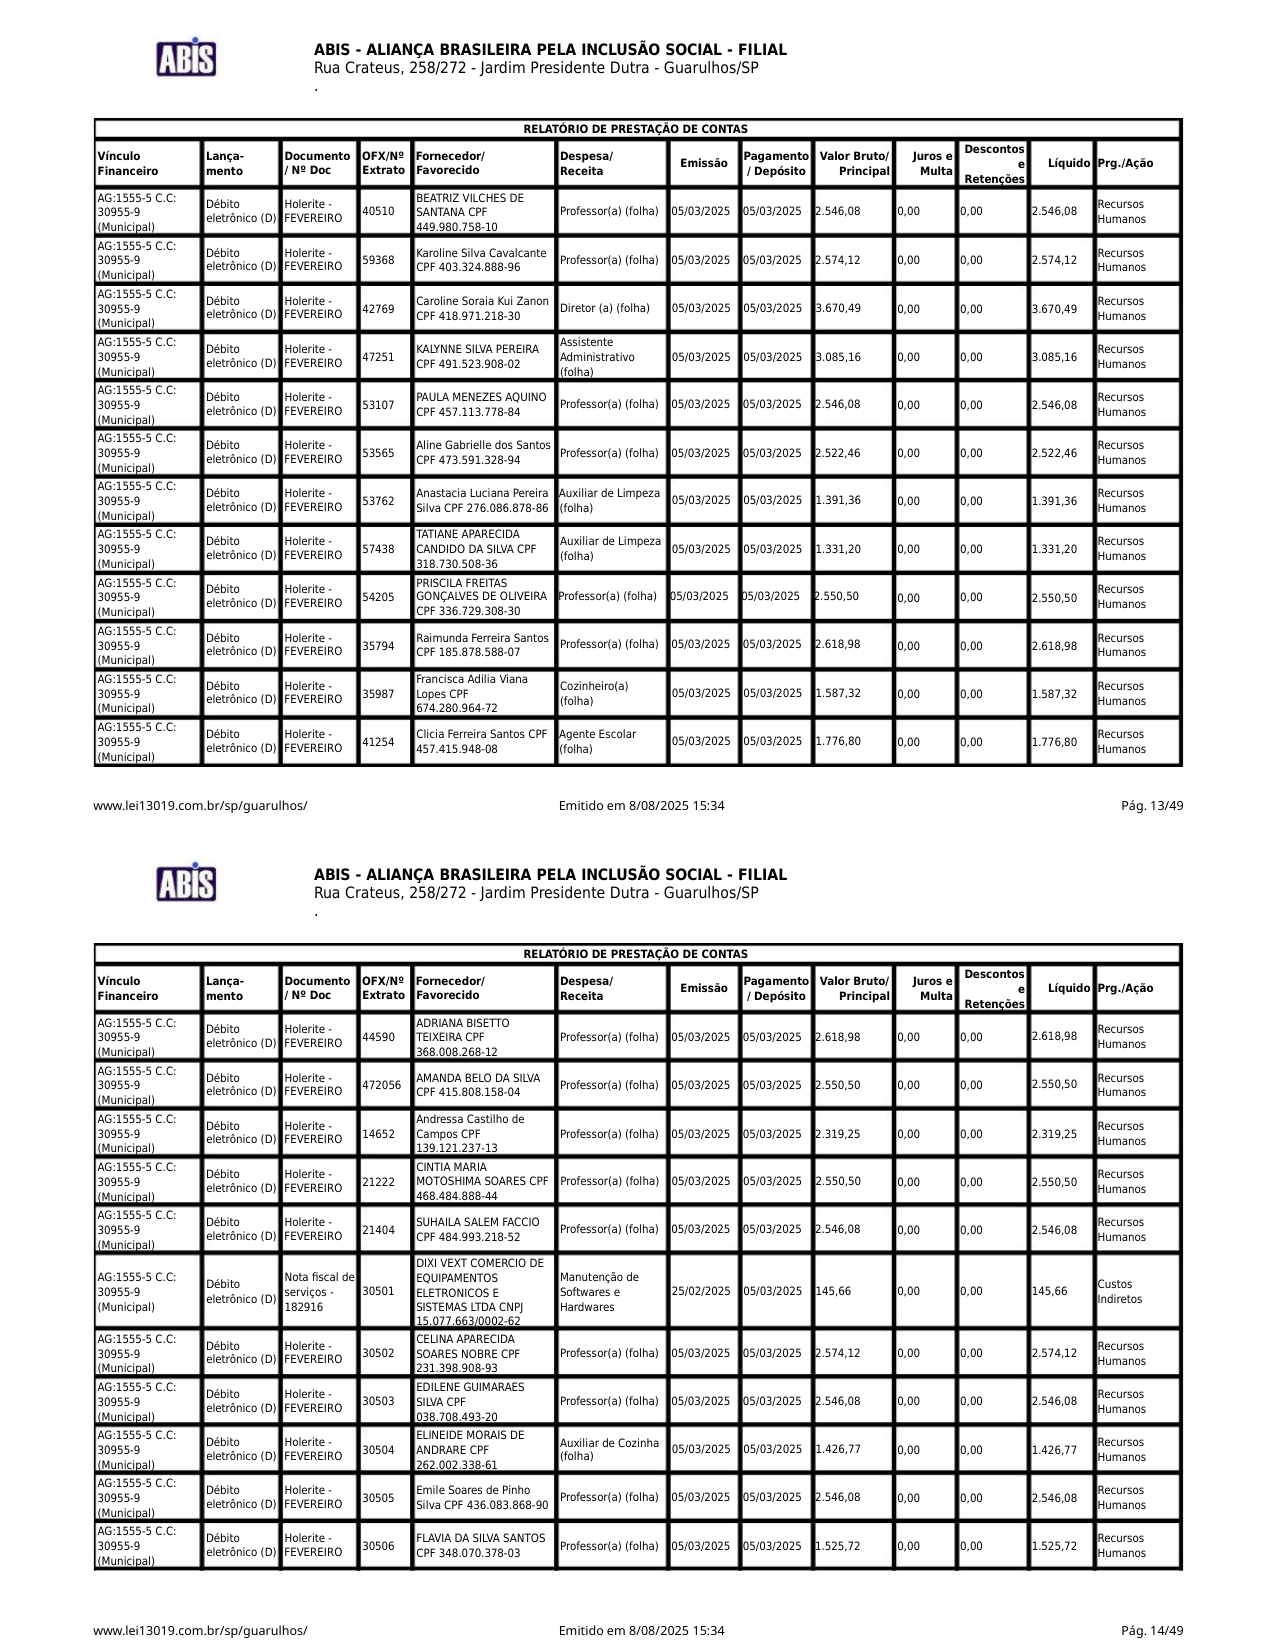

ABIS - ALIANÇA BRASILEIRA PELA INCLUSÃO SOCIAL - FILIAL
Rua Crateus, 258/272 - Jardim Presidente Dutra - Guarulhos/SP
.
RELATÓRIO DE PRESTAÇÃO DE CONTAS
Descontos
e
Retenções
Vínculo
Financeiro
Lança-
mento
Documento OFX/Nº Fornecedor/
Despesa/
Receita
Pagamento Valor Bruto/
/ Depósito Principal
Juros e
Multa
Emissão
Líquido Prg./Ação
/ Nº Doc
Extrato Favorecido
AG:1555-5 C.C:
30955-9
(Municipal)
BEATRIZ VILCHES DE
SANTANA CPF
449.980.758-10
Débito
Holerite -
Recursos
Humanos
40510
59368
42769
47251
53107
53565
53762
57438
54205
35794
35987
41254
Professor(a) (folha) 05/03/2025 05/03/2025 2.546,08
Professor(a) (folha) 05/03/2025 05/03/2025 2.574,12
0,00
0,00
0,00
0,00
0,00
0,00
0,00
0,00
0,00
0,00
0,00
0,00
0,00
2.546,08
eletrônico (D) FEVEREIRO
AG:1555-5 C.C:
30955-9
(Municipal)
Débito
Holerite -
Karoline Silva Cavalcante
CPF 403.324.888-96
Recursos
Humanos
0,00
0,00
0,00
0,00
0,00
0,00
0,00
0,00
0,00
0,00
0,00
2.574,12
3.670,49
3.085,16
2.546,08
2.522,46
1.391,36
1.331,20
2.550,50
2.618,98
1.587,32
1.776,80
eletrônico (D) FEVEREIRO
AG:1555-5 C.C:
30955-9
(Municipal)
Débito
Holerite -
Caroline Soraia Kui Zanon
CPF 418.971.218-30
Recursos
Humanos
Diretor (a) (folha)
05/03/2025 05/03/2025 3.670,49
05/03/2025 05/03/2025 3.085,16
eletrônico (D) FEVEREIRO
AG:1555-5 C.C:
30955-9
(Municipal)
Assistente
Administrativo
(folha)
Débito
Holerite -
KALYNNE SILVA PEREIRA
CPF 491.523.908-02
Recursos
Humanos
eletrônico (D) FEVEREIRO
AG:1555-5 C.C:
30955-9
(Municipal)
Débito
Holerite -
PAULA MENEZES AQUINO
CPF 457.113.778-84
Recursos
Humanos
Professor(a) (folha) 05/03/2025 05/03/2025 2.546,08
Professor(a) (folha) 05/03/2025 05/03/2025 2.522,46
eletrônico (D) FEVEREIRO
AG:1555-5 C.C:
30955-9
(Municipal)
Débito
Holerite -
Aline Gabrielle dos Santos
CPF 473.591.328-94
Recursos
Humanos
eletrônico (D) FEVEREIRO
AG:1555-5 C.C:
30955-9
(Municipal)
Débito
Holerite -
Anastacia Luciana Pereira Auxiliar de Limpeza
Silva CPF 276.086.878-86 (folha)
Recursos
Humanos
05/03/2025 05/03/2025 1.391,36
05/03/2025 05/03/2025 1.331,20
eletrônico (D) FEVEREIRO
AG:1555-5 C.C:
30955-9
(Municipal)
TATIANE APARECIDA
CANDIDO DA SILVA CPF
318.730.508-36
Débito
Holerite -
Auxiliar de Limpeza
(folha)
Recursos
Humanos
eletrônico (D) FEVEREIRO
AG:1555-5 C.C:
30955-9
(Municipal)
PRISCILA FREITAS
Débito
Holerite -
Recursos
Humanos
GONÇALVES DE OLIVEIRA Professor(a) (folha) 05/03/2025 05/03/2025 2.550,50
CPF 336.729.308-30
eletrônico (D) FEVEREIRO
AG:1555-5 C.C:
30955-9
(Municipal)
Débito
Holerite -
Raimunda Ferreira Santos
CPF 185.878.588-07
Recursos
Humanos
Professor(a) (folha) 05/03/2025 05/03/2025 2.618,98
eletrônico (D) FEVEREIRO
AG:1555-5 C.C:
30955-9
(Municipal)
Francisca Adilia Viana
Lopes CPF
674.280.964-72
Débito
Holerite -
Cozinheiro(a)
(folha)
Recursos
Humanos
05/03/2025 05/03/2025 1.587,32
05/03/2025 05/03/2025 1.776,80
eletrônico (D) FEVEREIRO
AG:1555-5 C.C:
30955-9
(Municipal)
Débito
Holerite -
Clicia Ferreira Santos CPF Agente Escolar
457.415.948-08 (folha)
Recursos
Humanos
eletrônico (D) FEVEREIRO
www.lei13019.com.br/sp/guarulhos/
Emitido em 8/08/2025 15:34
Pág. 13/49
ABIS - ALIANÇA BRASILEIRA PELA INCLUSÃO SOCIAL - FILIAL
Rua Crateus, 258/272 - Jardim Presidente Dutra - Guarulhos/SP
.
RELATÓRIO DE PRESTAÇÃO DE CONTAS
Descontos
e
Retenções
Vínculo
Financeiro
Lança-
mento
Documento OFX/Nº Fornecedor/
Despesa/
Receita
Pagamento Valor Bruto/
/ Depósito Principal
Juros e
Multa
Emissão
Líquido Prg./Ação
/ Nº Doc
Extrato Favorecido
AG:1555-5 C.C:
30955-9
(Municipal)
ADRIANA BISETTO
TEIXEIRA CPF
368.008.268-12
Débito
Holerite -
Recursos
Humanos
44590
472056
14652
21222
21404
Professor(a) (folha) 05/03/2025 05/03/2025 2.618,98
Professor(a) (folha) 05/03/2025 05/03/2025 2.550,50
Professor(a) (folha) 05/03/2025 05/03/2025 2.319,25
0,00
0,00
0,00
0,00
0,00
0,00
0,00
0,00
0,00
0,00
2.618,98
eletrônico (D) FEVEREIRO
AG:1555-5 C.C:
30955-9
(Municipal)
Débito
Holerite -
AMANDA BELO DA SILVA
CPF 415.808.158-04
Recursos
Humanos
2.550,50
2.319,25
2.550,50
2.546,08
eletrônico (D) FEVEREIRO
AG:1555-5 C.C:
30955-9
(Municipal)
Andressa Castilho de
Campos CPF
139.121.237-13
Débito
Holerite -
Recursos
Humanos
eletrônico (D) FEVEREIRO
AG:1555-5 C.C:
30955-9
(Municipal)
CINTIA MARIA
Débito
Holerite -
Recursos
Humanos
MOTOSHIMA SOARES CPF Professor(a) (folha) 05/03/2025 05/03/2025 2.550,50
468.484.888-44
eletrônico (D) FEVEREIRO
AG:1555-5 C.C:
30955-9
(Municipal)
Débito
Holerite -
SUHAILA SALEM FACCIO
CPF 484.993.218-52
Recursos
Humanos
Professor(a) (folha) 05/03/2025 05/03/2025 2.546,08
eletrônico (D) FEVEREIRO
DIXI VEXT COMERCIO DE
EQUIPAMENTOS
ELETRONICOS E
SISTEMAS LTDA CNPJ
15.077.663/0002-62
AG:1555-5 C.C:
30955-9
(Municipal)
Nota ﬁscal de
serviços -
182916
Manutenção de
Softwares e
Hardwares
Débito
eletrônico (D)
Custos
Indiretos
30501
25/02/2025 05/03/2025 145,66
0,00
0,00
145,66
AG:1555-5 C.C:
30955-9
(Municipal)
CELINA APARECIDA
SOARES NOBRE CPF
231.398.908-93
Débito
Holerite -
Recursos
Humanos
30502
30503
30504
30505
30506
Professor(a) (folha) 05/03/2025 05/03/2025 2.574,12
0,00
0,00
0,00
0,00
0,00
0,00
0,00
0,00
0,00
0,00
2.574,12
2.546,08
1.426,77
2.546,08
1.525,72
eletrônico (D) FEVEREIRO
AG:1555-5 C.C:
30955-9
(Municipal)
EDILENE GUIMARAES
SILVA CPF
038.708.493-20
Débito
Holerite -
Recursos
Humanos
Professor(a) (folha) 05/03/2025 05/03/2025 2.546,08
Auxiliar de Cozinha
eletrônico (D) FEVEREIRO
AG:1555-5 C.C:
30955-9
(Municipal)
ELINEIDE MORAIS DE
ANDRARE CPF
262.002.338-61
Débito
Holerite -
Recursos
Humanos
05/03/2025 05/03/2025 1.426,77
eletrônico (D) FEVEREIRO
(folha)
AG:1555-5 C.C:
30955-9
(Municipal)
Débito
Holerite -
Emile Soares de Pinho
Silva CPF 436.083.868-90
Recursos
Humanos
Professor(a) (folha) 05/03/2025 05/03/2025 2.546,08
Professor(a) (folha) 05/03/2025 05/03/2025 1.525,72
eletrônico (D) FEVEREIRO
AG:1555-5 C.C:
30955-9
(Municipal)
Débito
Holerite -
FLAVIA DA SILVA SANTOS
CPF 348.070.378-03
Recursos
Humanos
eletrônico (D) FEVEREIRO
www.lei13019.com.br/sp/guarulhos/
Emitido em 8/08/2025 15:34
Pág. 14/49